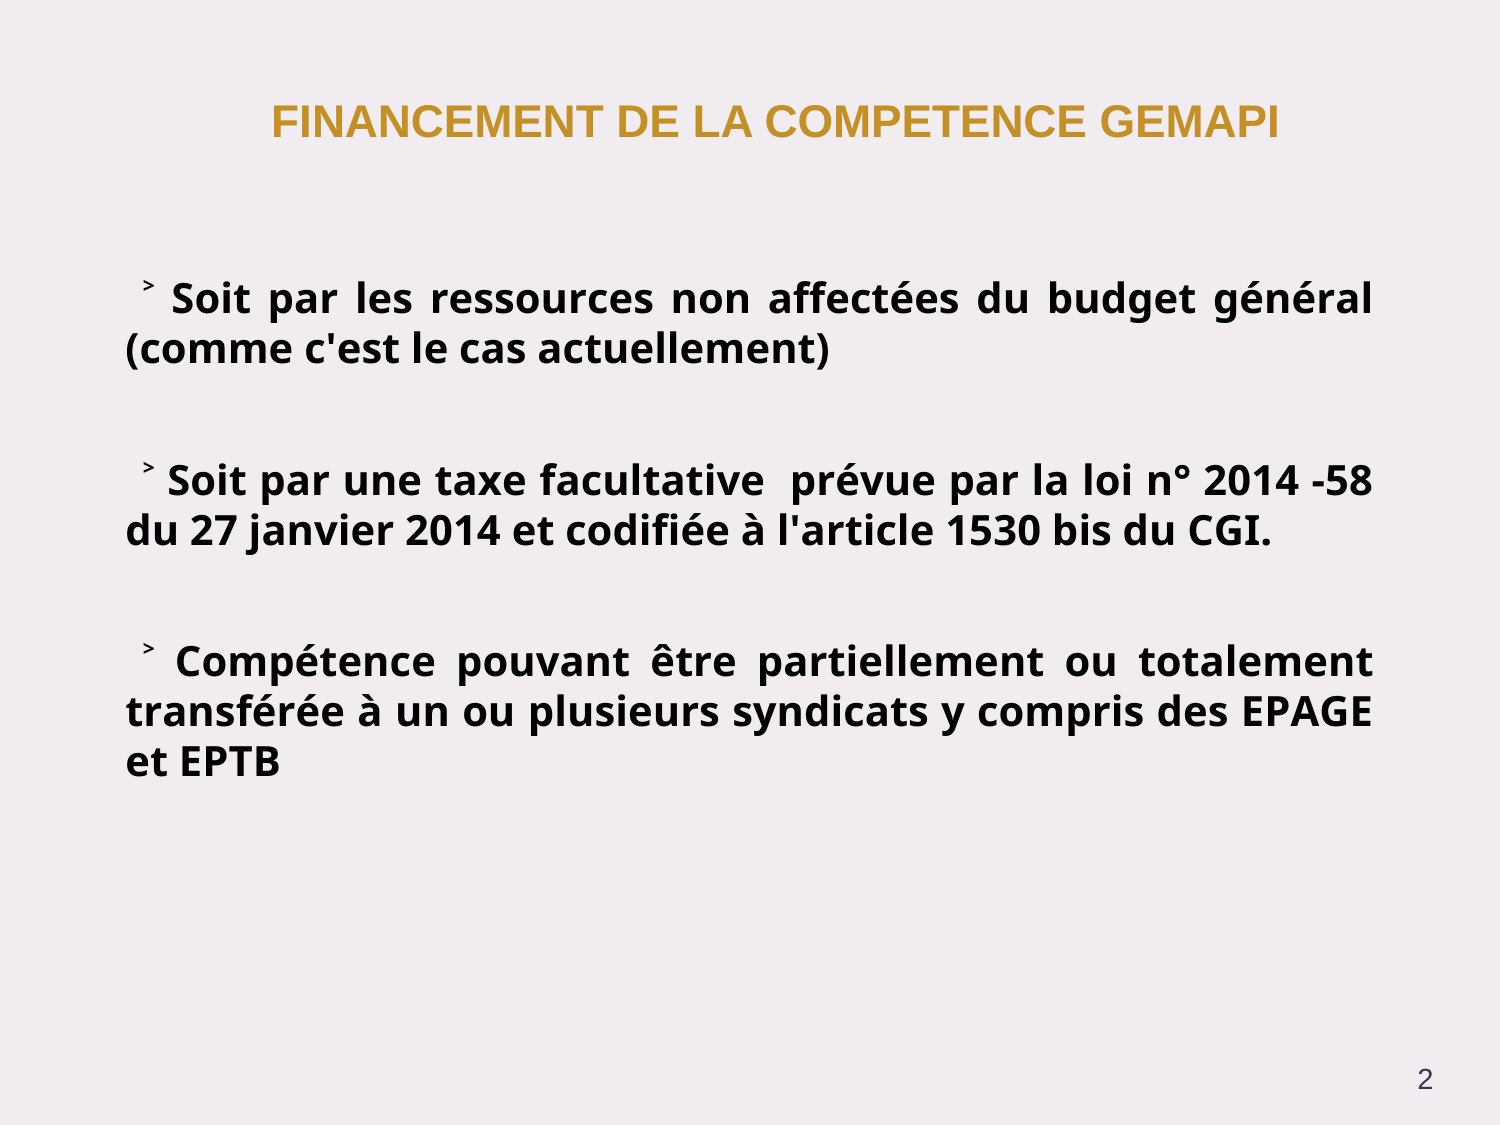

# FINANCEMENT DE LA COMPETENCE GEMAPI
˃ Soit par les ressources non affectées du budget général (comme c'est le cas actuellement)
˃ Soit par une taxe facultative prévue par la loi n° 2014 -58 du 27 janvier 2014 et codifiée à l'article 1530 bis du CGI.
˃ Compétence pouvant être partiellement ou totalement transférée à un ou plusieurs syndicats y compris des EPAGE et EPTB